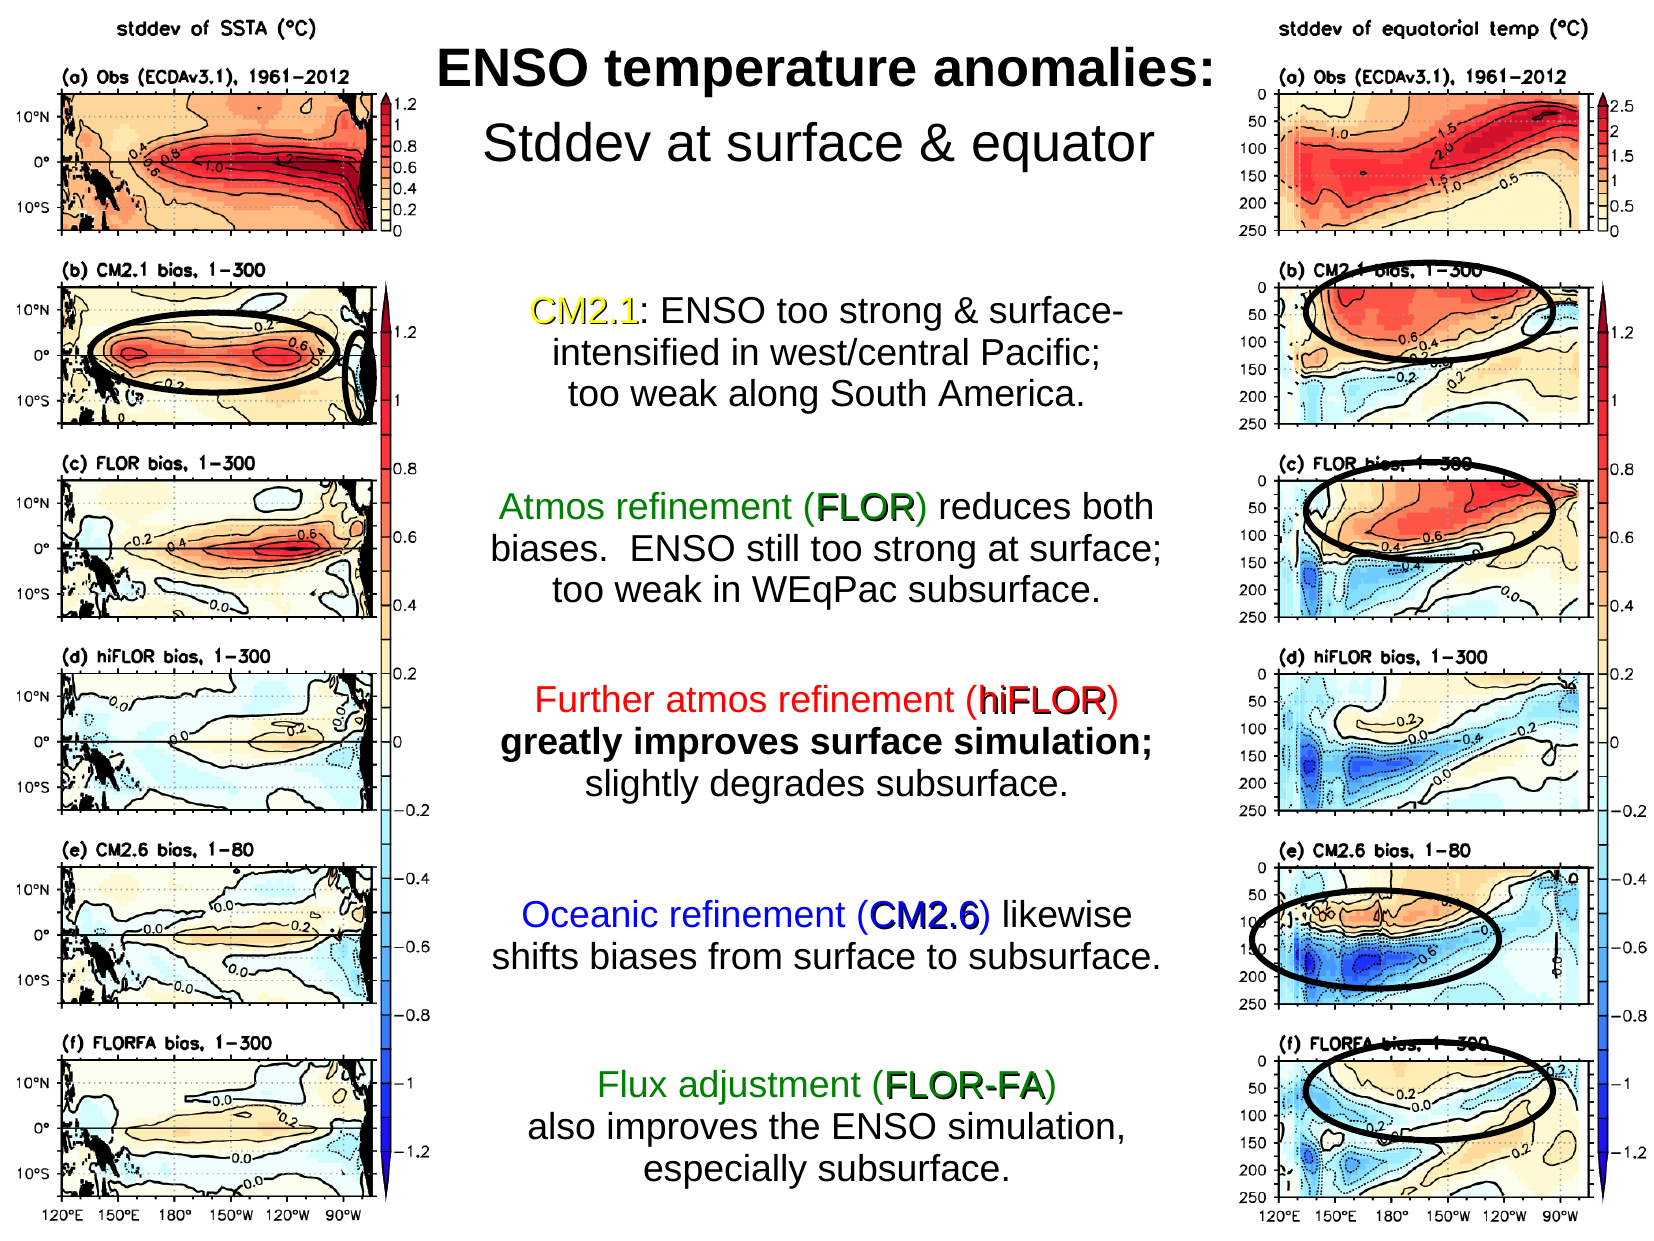

ENSO temperature anomalies:
Stddev at surface & equator
CM2.1: ENSO too strong & surface-intensified in west/central Pacific;
too weak along South America.
Atmos refinement (FLOR) reduces both biases. ENSO still too strong at surface;
too weak in WEqPac subsurface.
Further atmos refinement (hiFLOR)
greatly improves surface simulation; slightly degrades subsurface.
Oceanic refinement (CM2.6) likewise shifts biases from surface to subsurface.
Flux adjustment (FLOR-FA)
also improves the ENSO simulation,
especially subsurface.